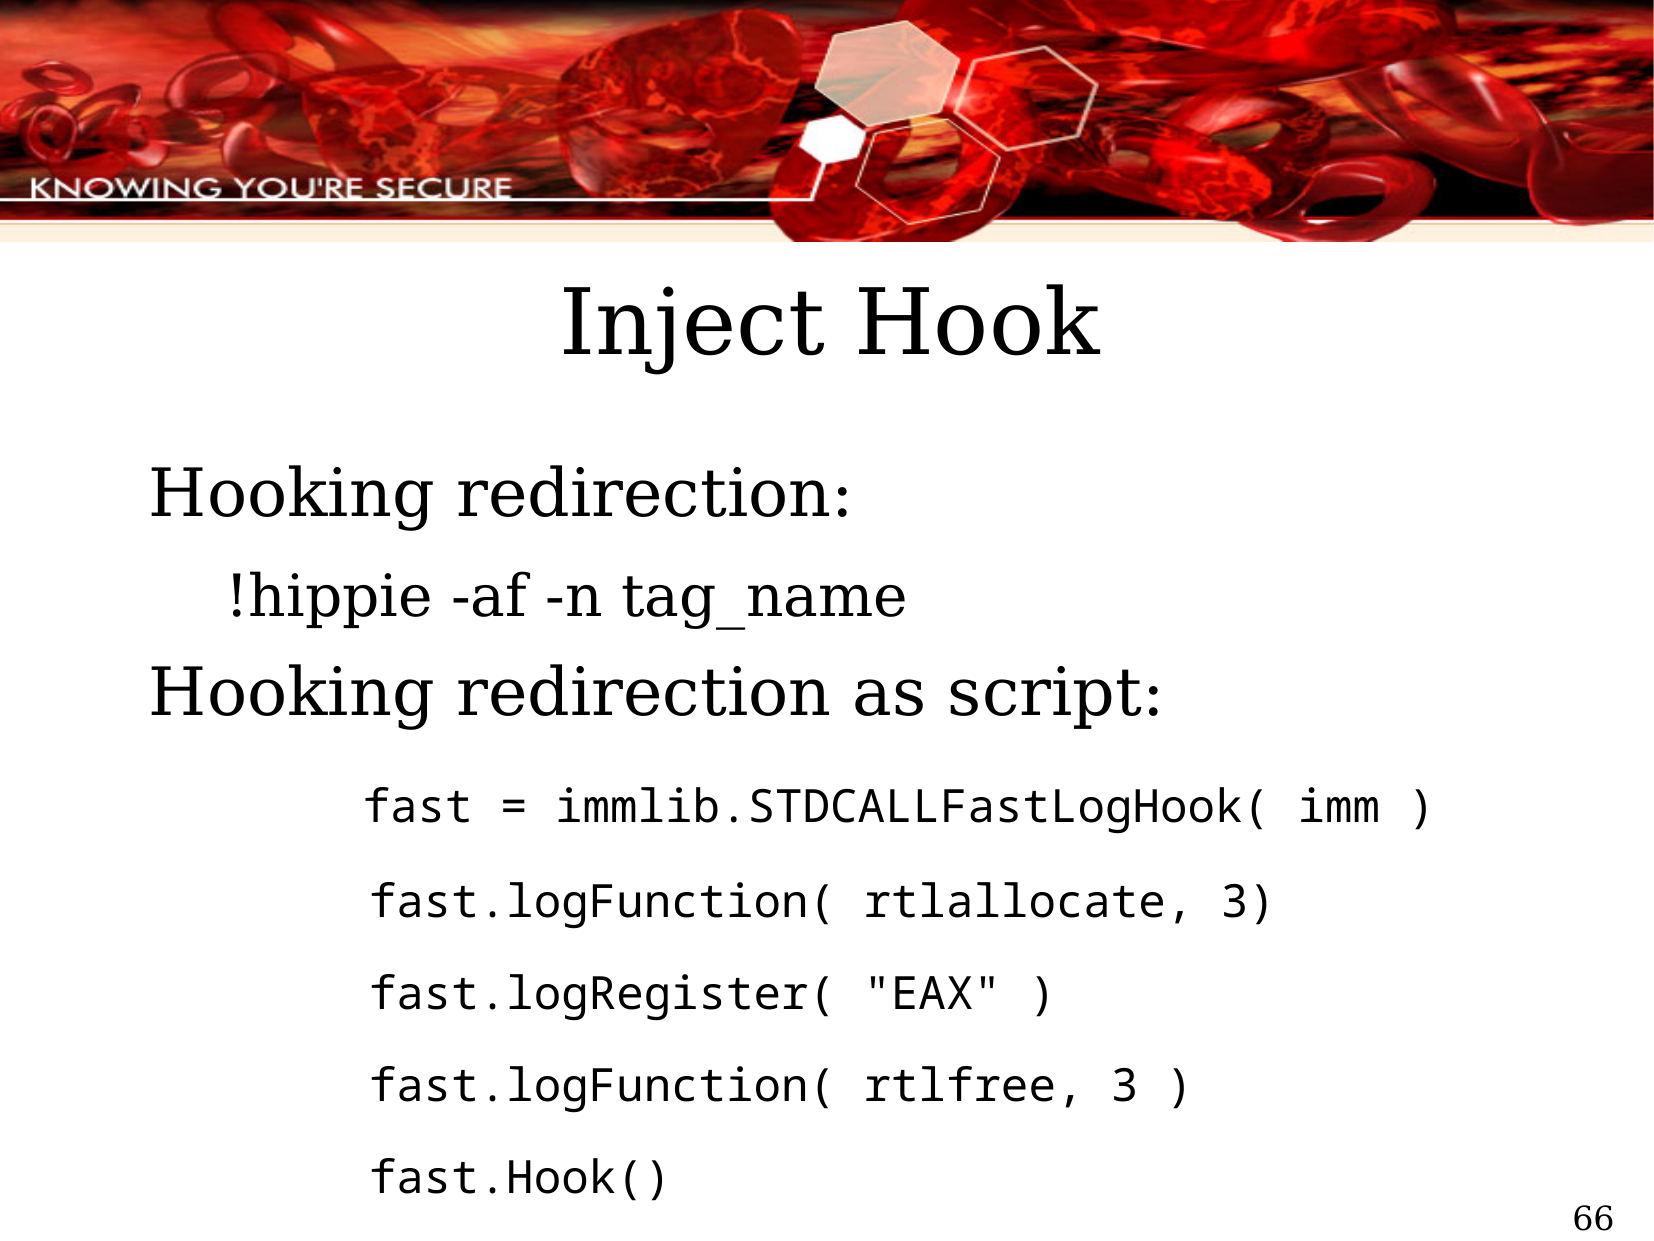

# Inject Hook
Hooking redirection:
!hippie -af -n tag_name
Hooking redirection as script:
 fast = immlib.STDCALLFastLogHook( imm )
 fast.logFunction( rtlallocate, 3)
 fast.logRegister( "EAX" )
 fast.logFunction( rtlfree, 3 )
 fast.Hook()